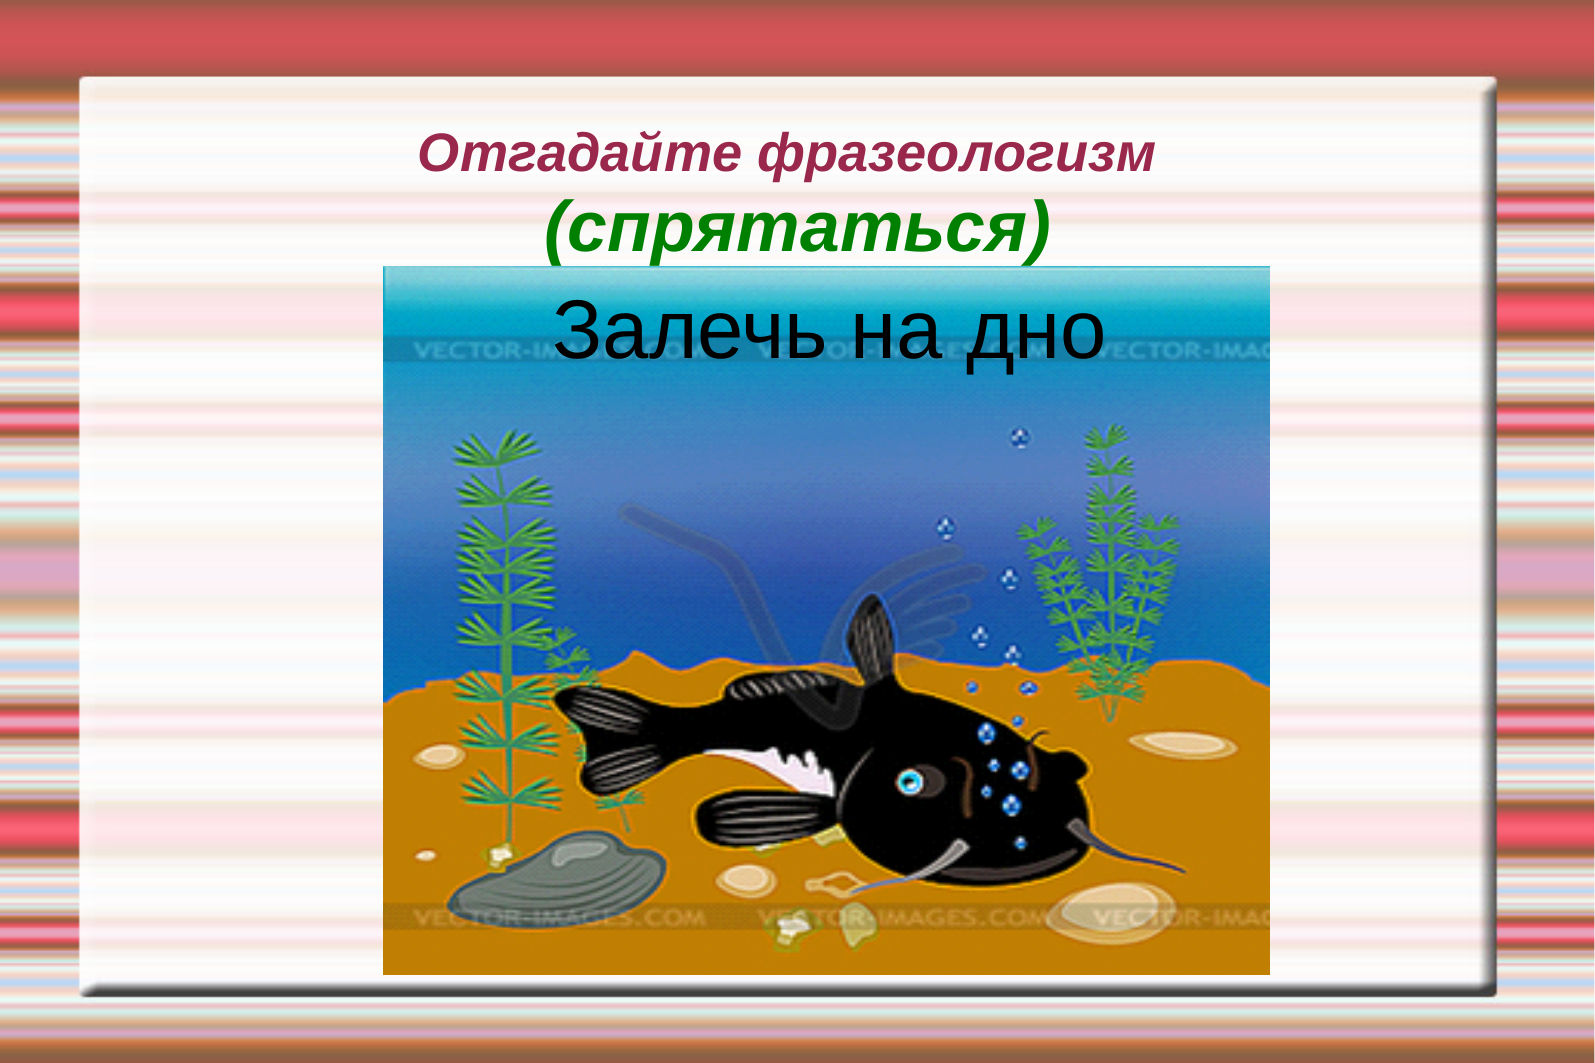

# Отгадайте фразеологизм (спрятаться)
Залечь на дно